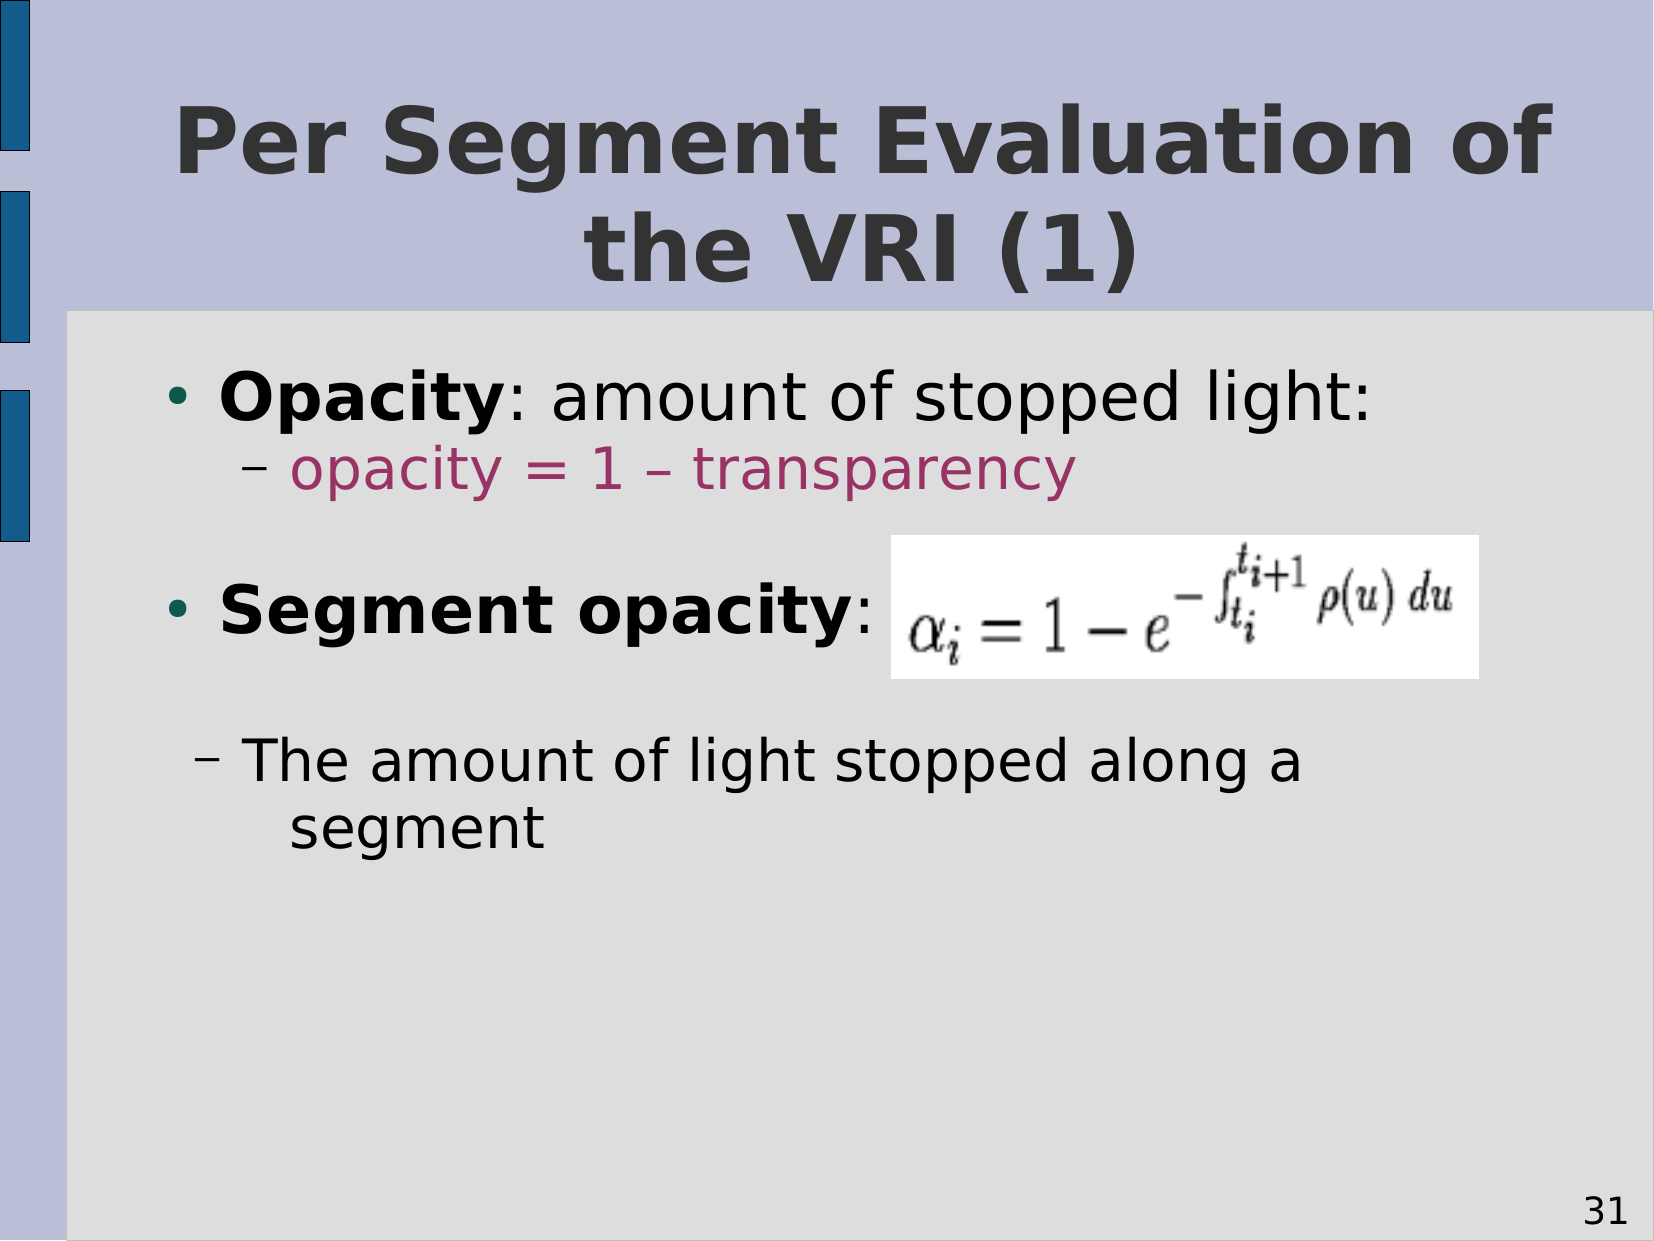

# Per Segment Evaluation of the VRI (1)
Opacity: amount of stopped light:
opacity = 1 – transparency
Segment opacity:
The amount of light stopped along a segment